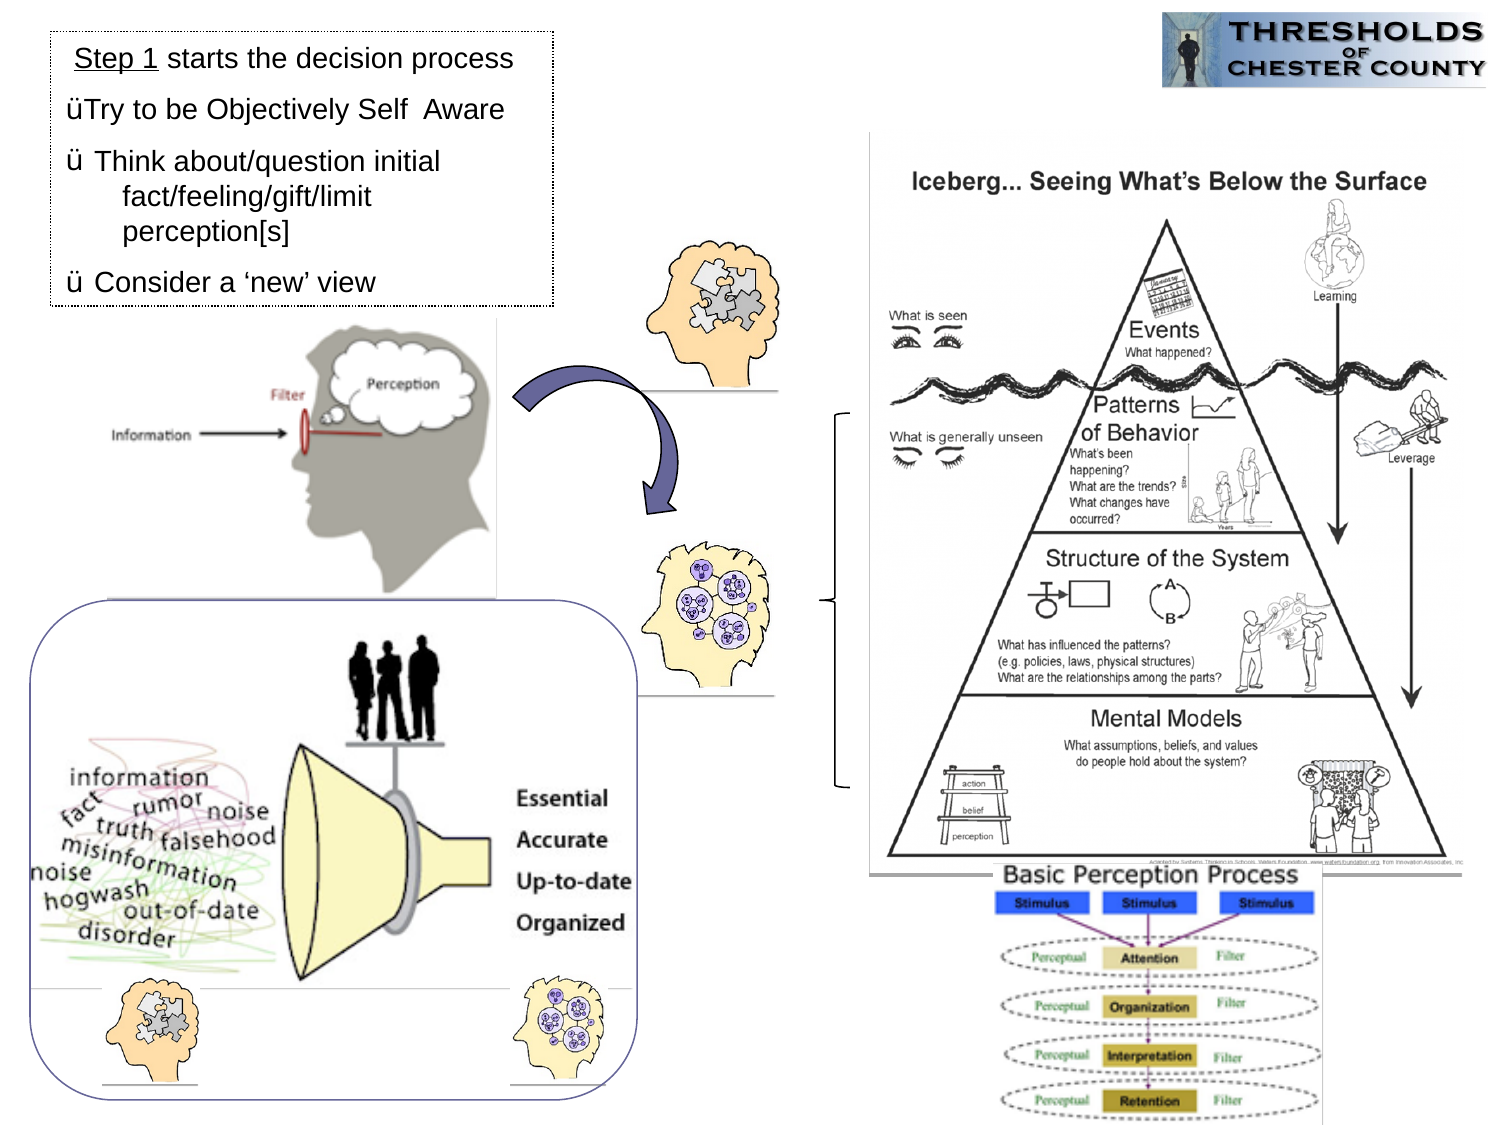

Step 1 starts the decision process
Try to be Objectively Self Aware
Think about/question initial fact/feeling/gift/limit perception[s]
Consider a ‘new’ view
28